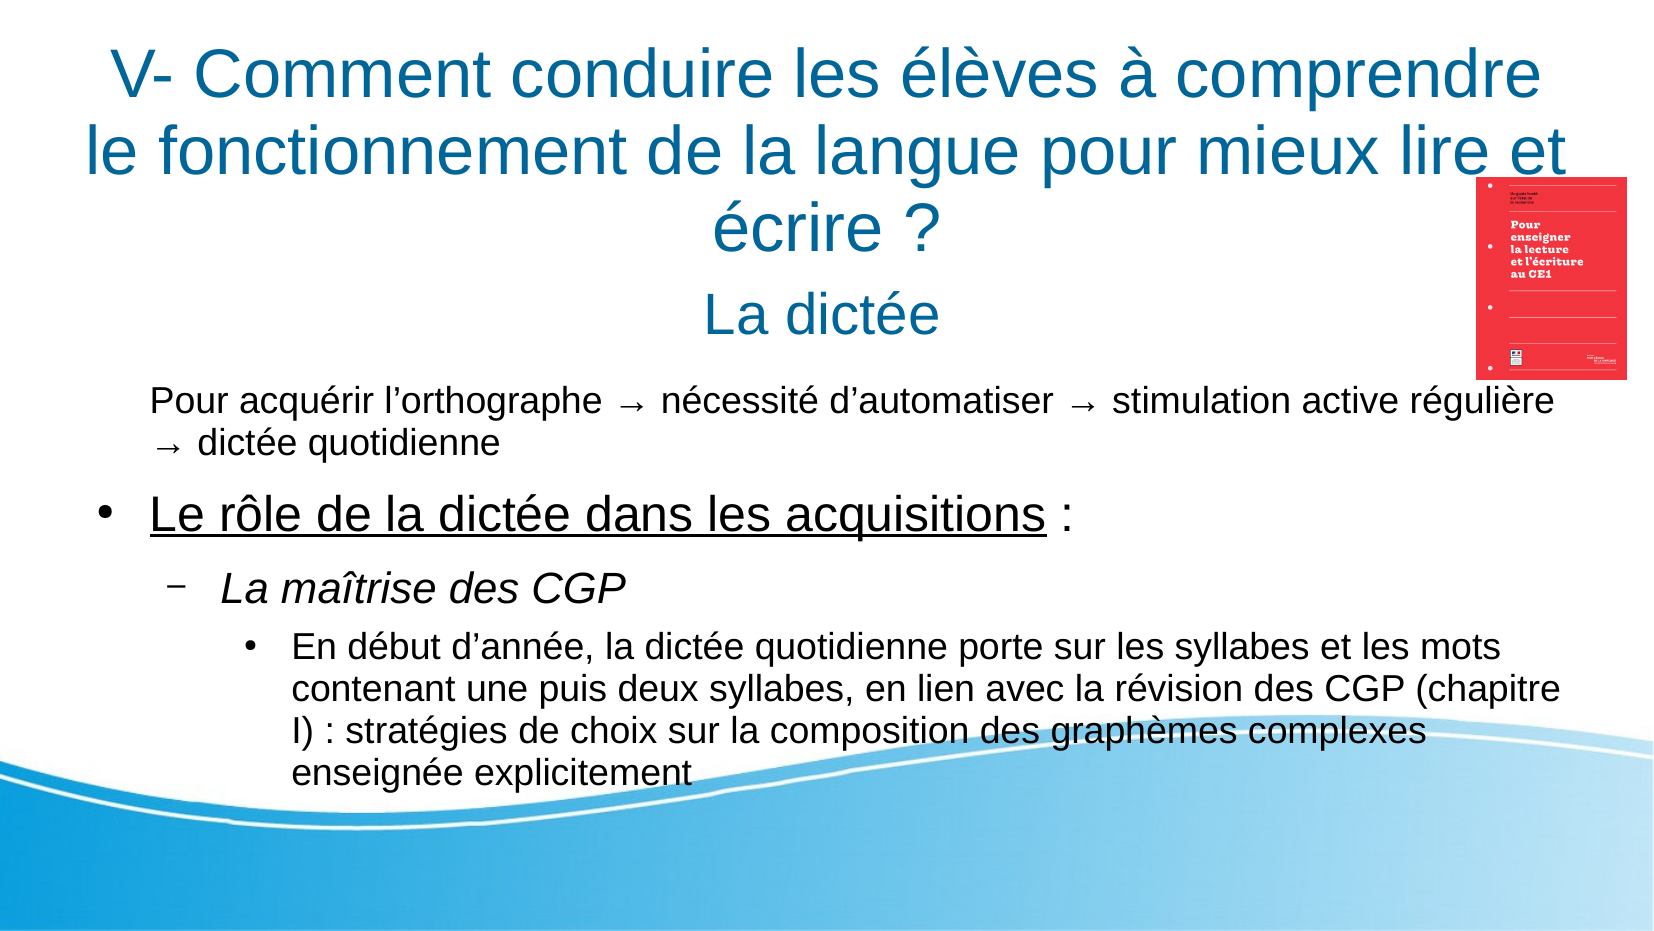

# V- Comment conduire les élèves à comprendre le fonctionnement de la langue pour mieux lire et écrire ?
La dictée
Pour acquérir l’orthographe → nécessité d’automatiser → stimulation active régulière → dictée quotidienne
Le rôle de la dictée dans les acquisitions :
La maîtrise des CGP
En début d’année, la dictée quotidienne porte sur les syllabes et les mots contenant une puis deux syllabes, en lien avec la révision des CGP (chapitre I) : stratégies de choix sur la composition des graphèmes complexes enseignée explicitement